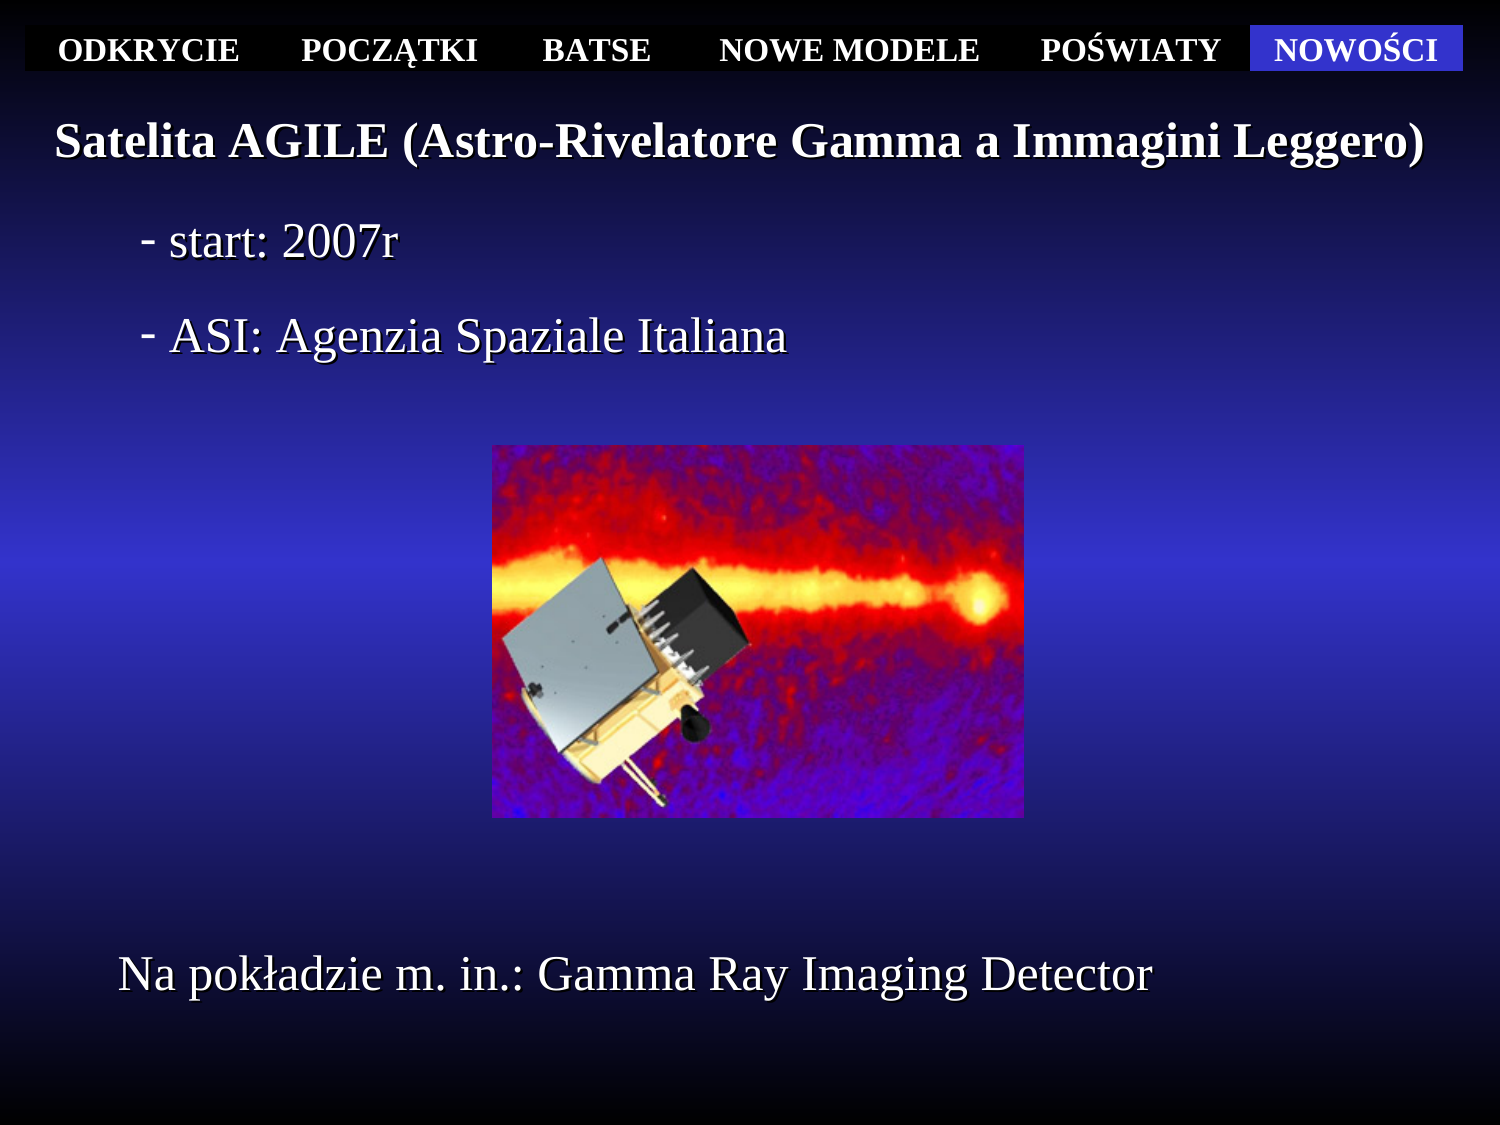

| ODKRYCIE | POCZĄTKI | BATSE | NOWE MODELE | POŚWIATY | NOWOŚCI |
| --- | --- | --- | --- | --- | --- |
Satelita AGILE (Astro‐Rivelatore Gamma a Immagini Leggero)
 start: 2007r
 ASI: Agenzia Spaziale Italiana
Na pokładzie m. in.: Gamma Ray Imaging Detector